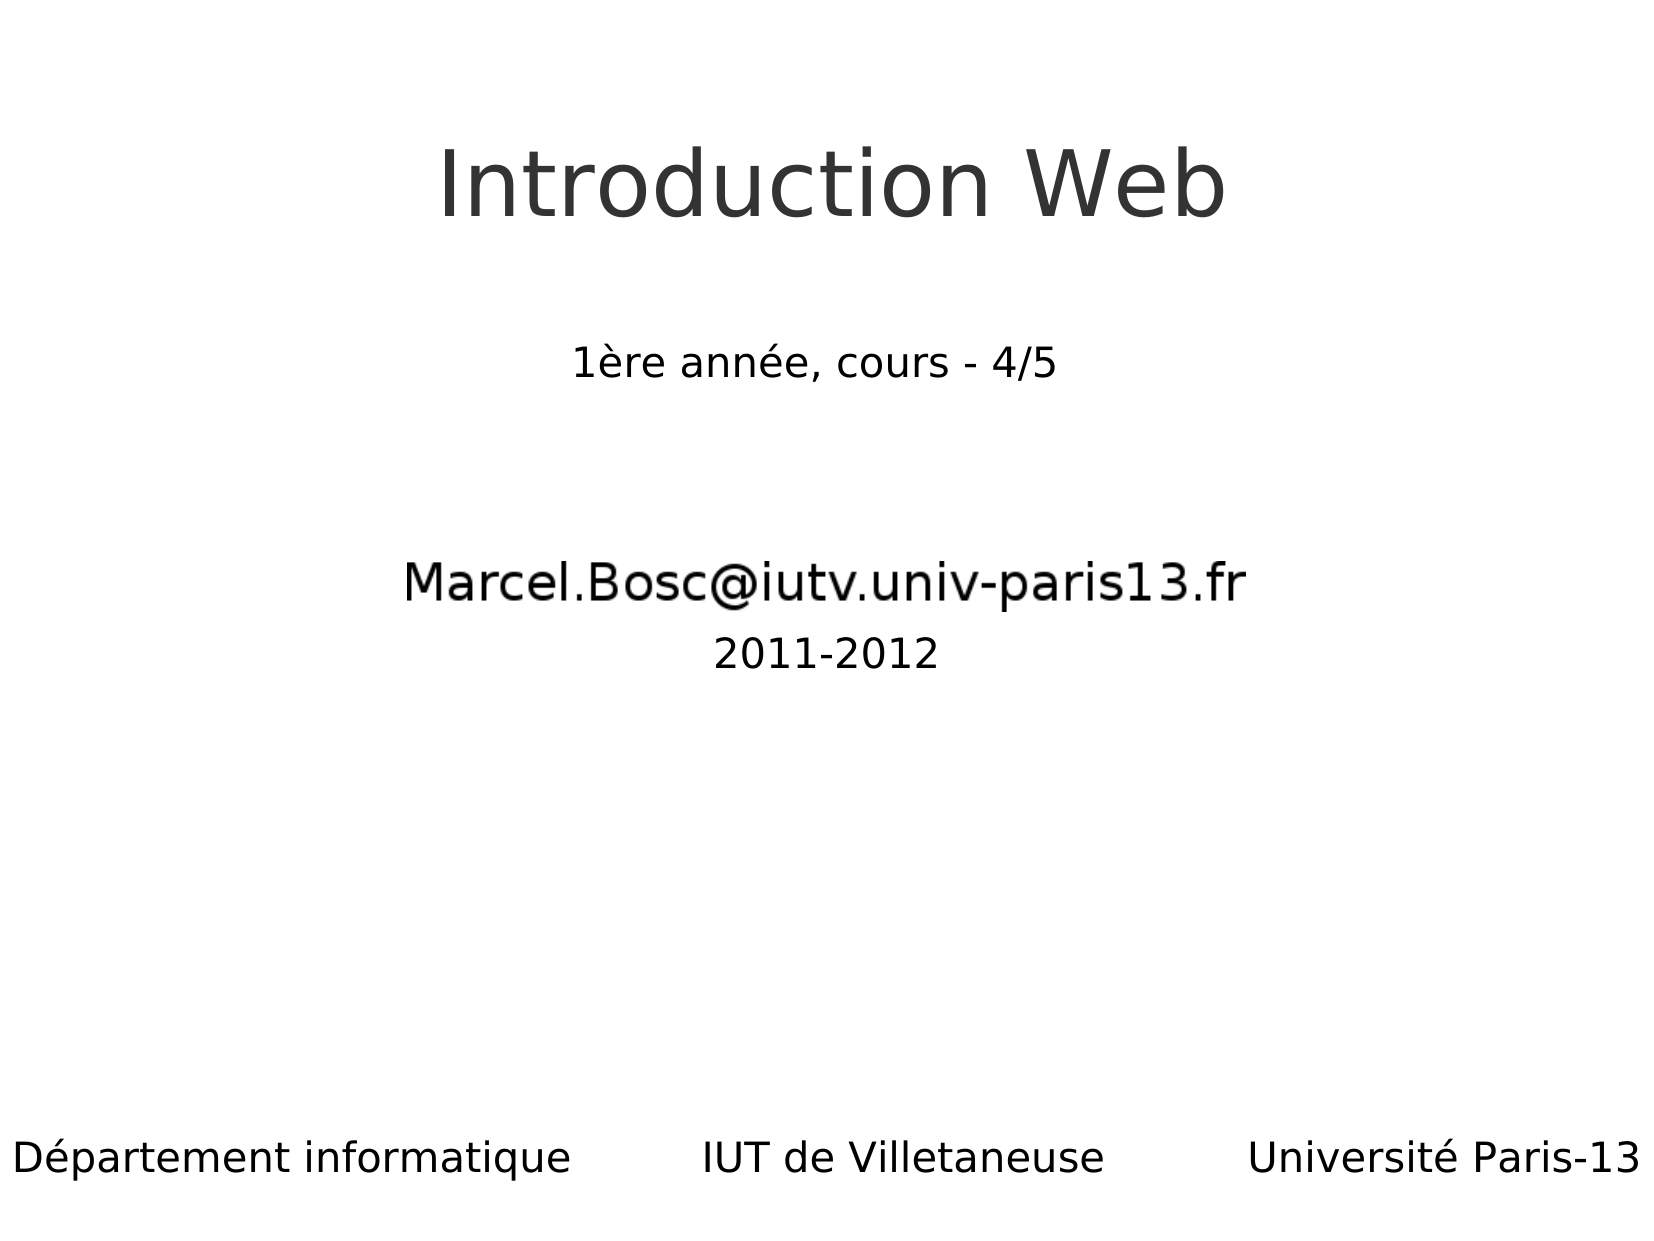

# Introduction Web
1ère année, cours - 4/5
Marcel Bosc
2011-2012
Département informatique
IUT de Villetaneuse
Université Paris-13